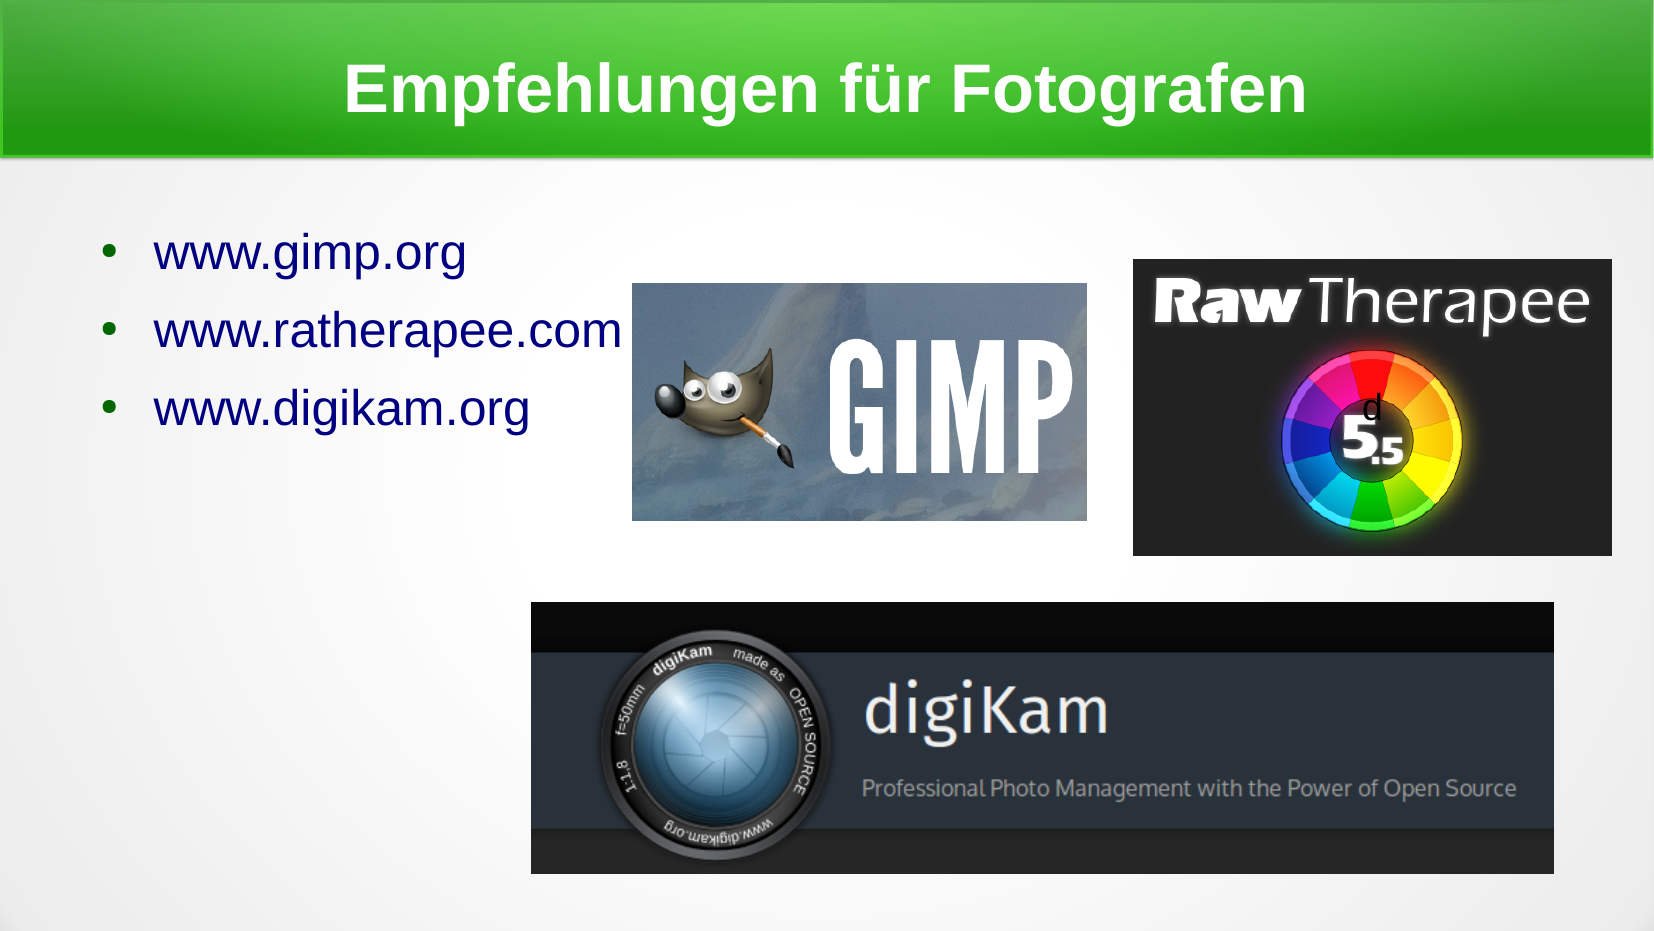

# Empfehlungen für Fotografen
www.gimp.org
www.ratherapee.com
www.digikam.org
d